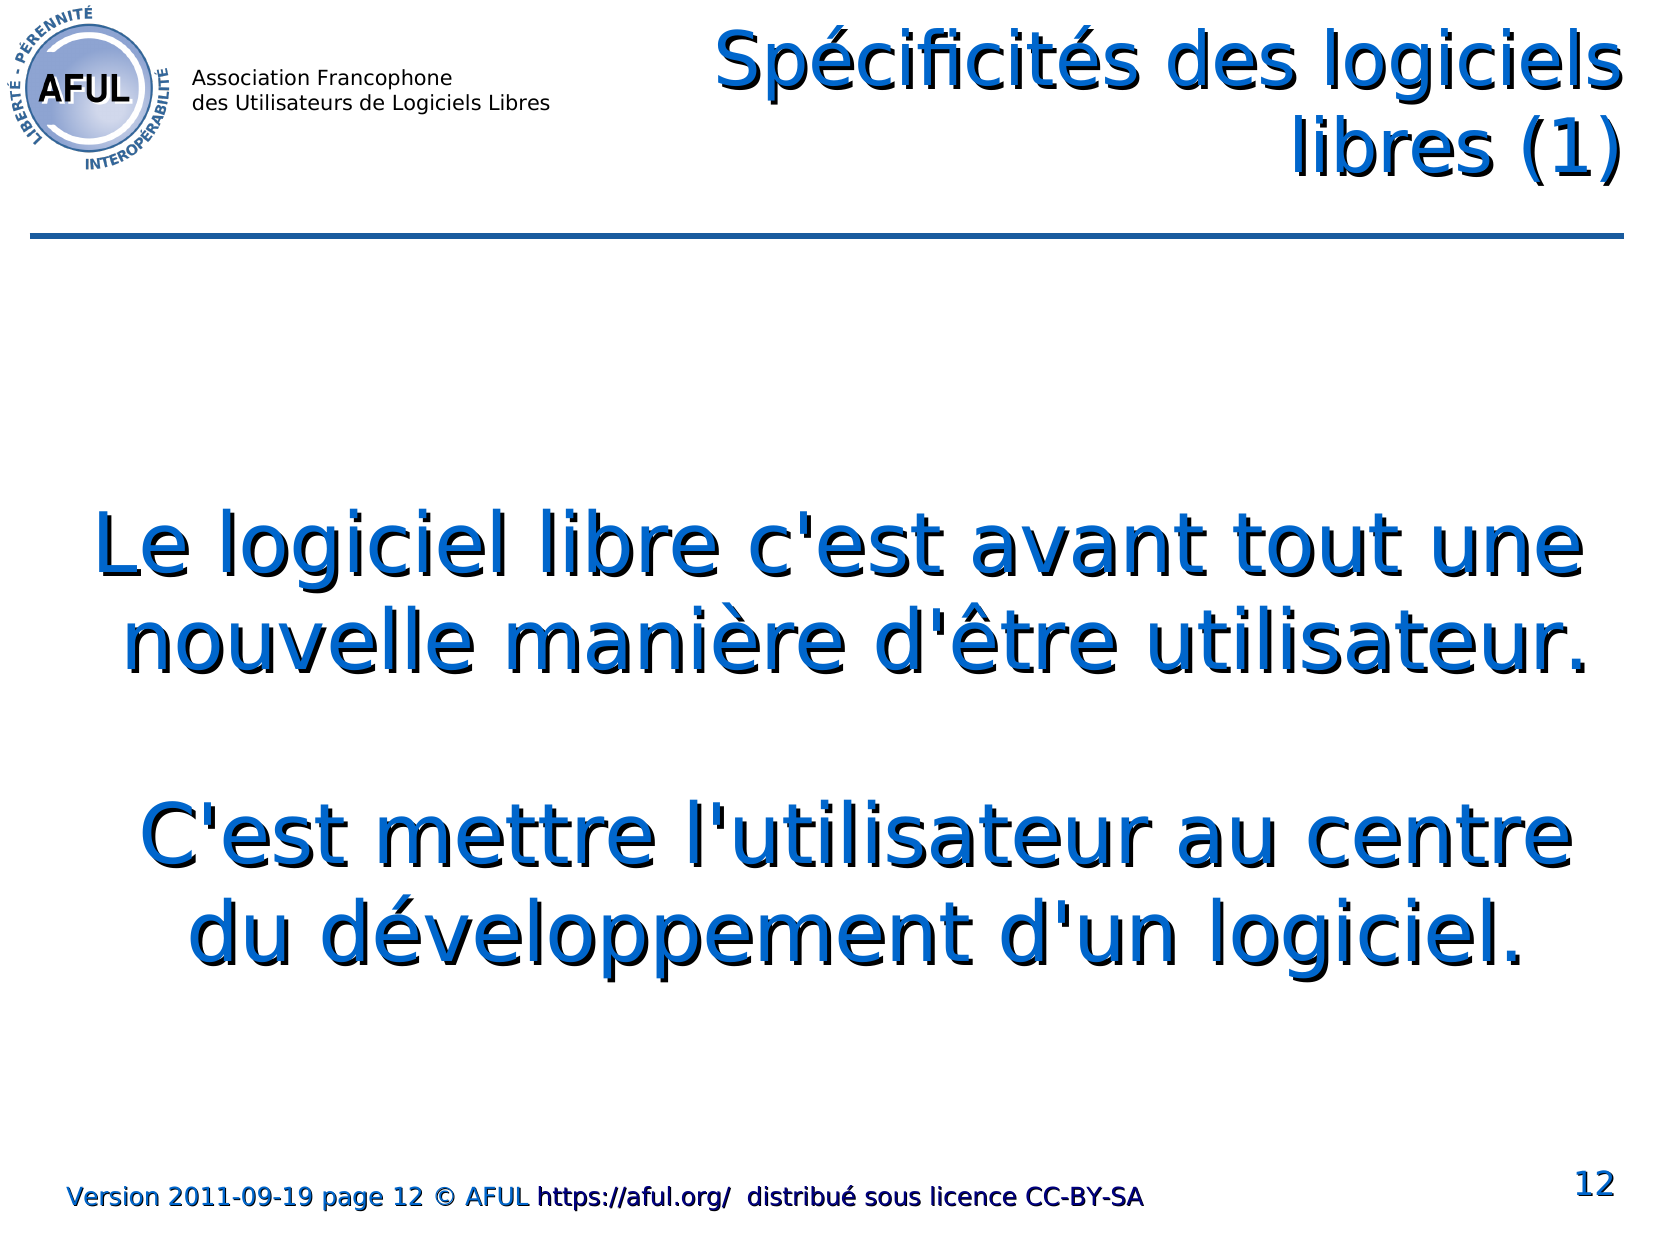

# Spécificités des logiciels libres (1)
Le logiciel libre c'est avant tout une nouvelle manière d'être utilisateur.
C'est mettre l'utilisateur au centre du développement d'un logiciel.